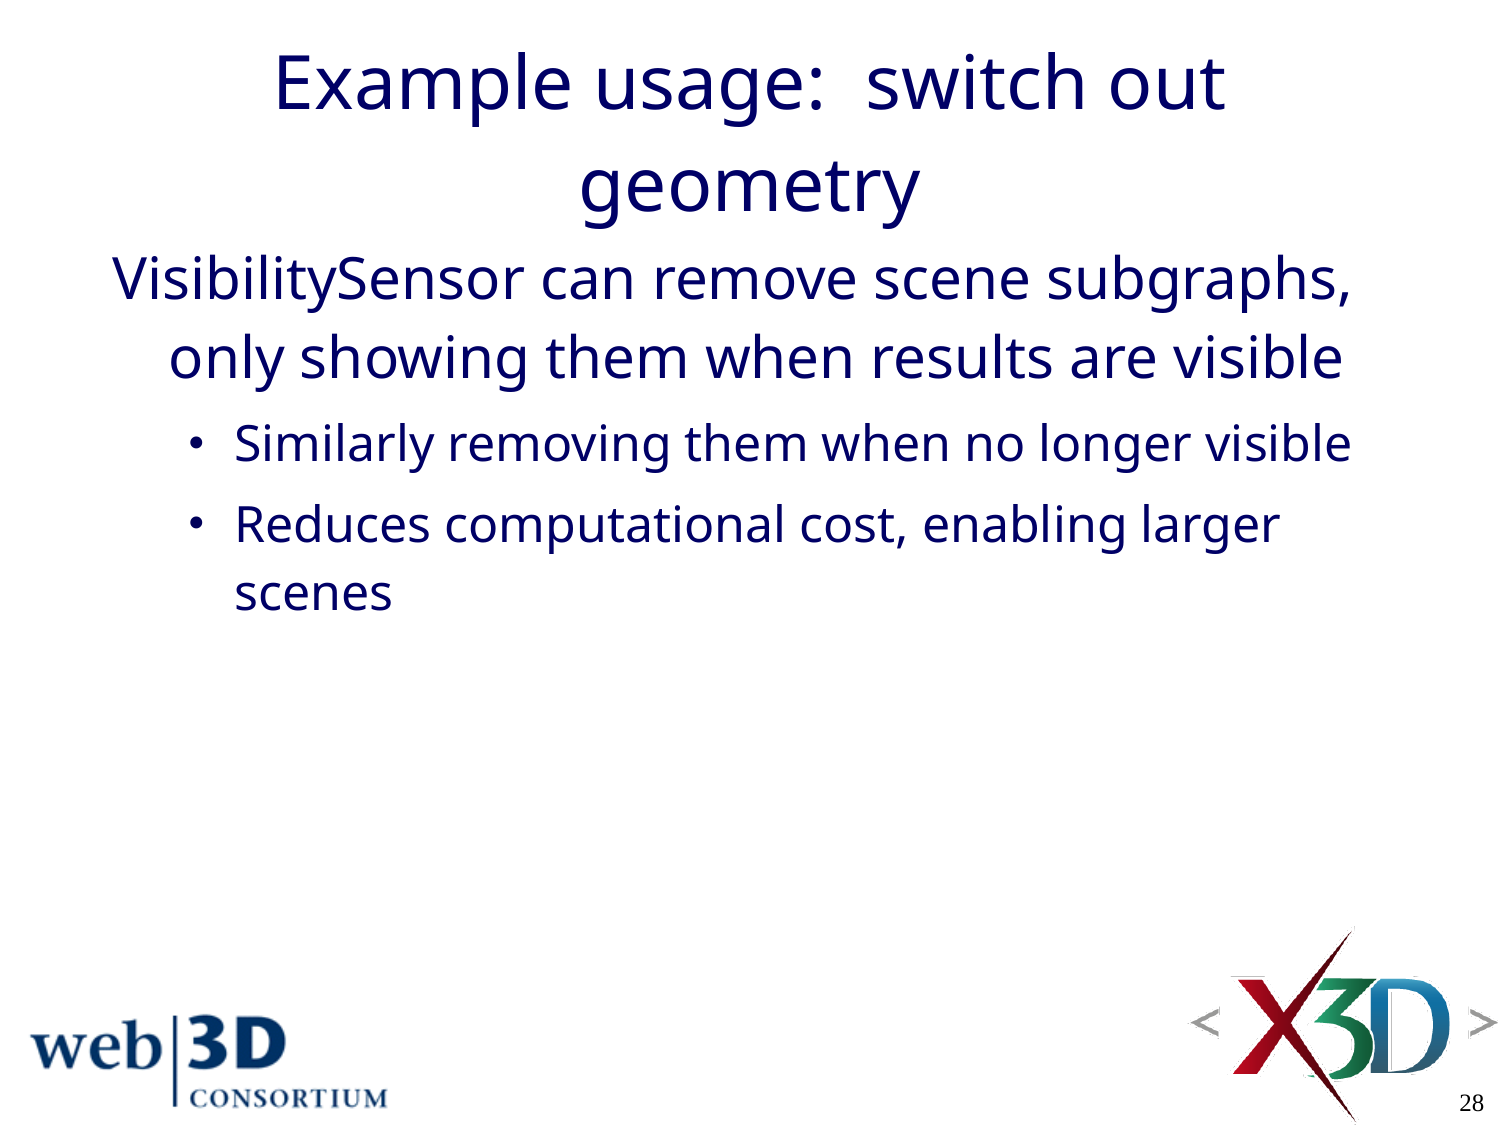

# Example usage: switch out geometry
VisibilitySensor can remove scene subgraphs, only showing them when results are visible
Similarly removing them when no longer visible
Reduces computational cost, enabling larger scenes